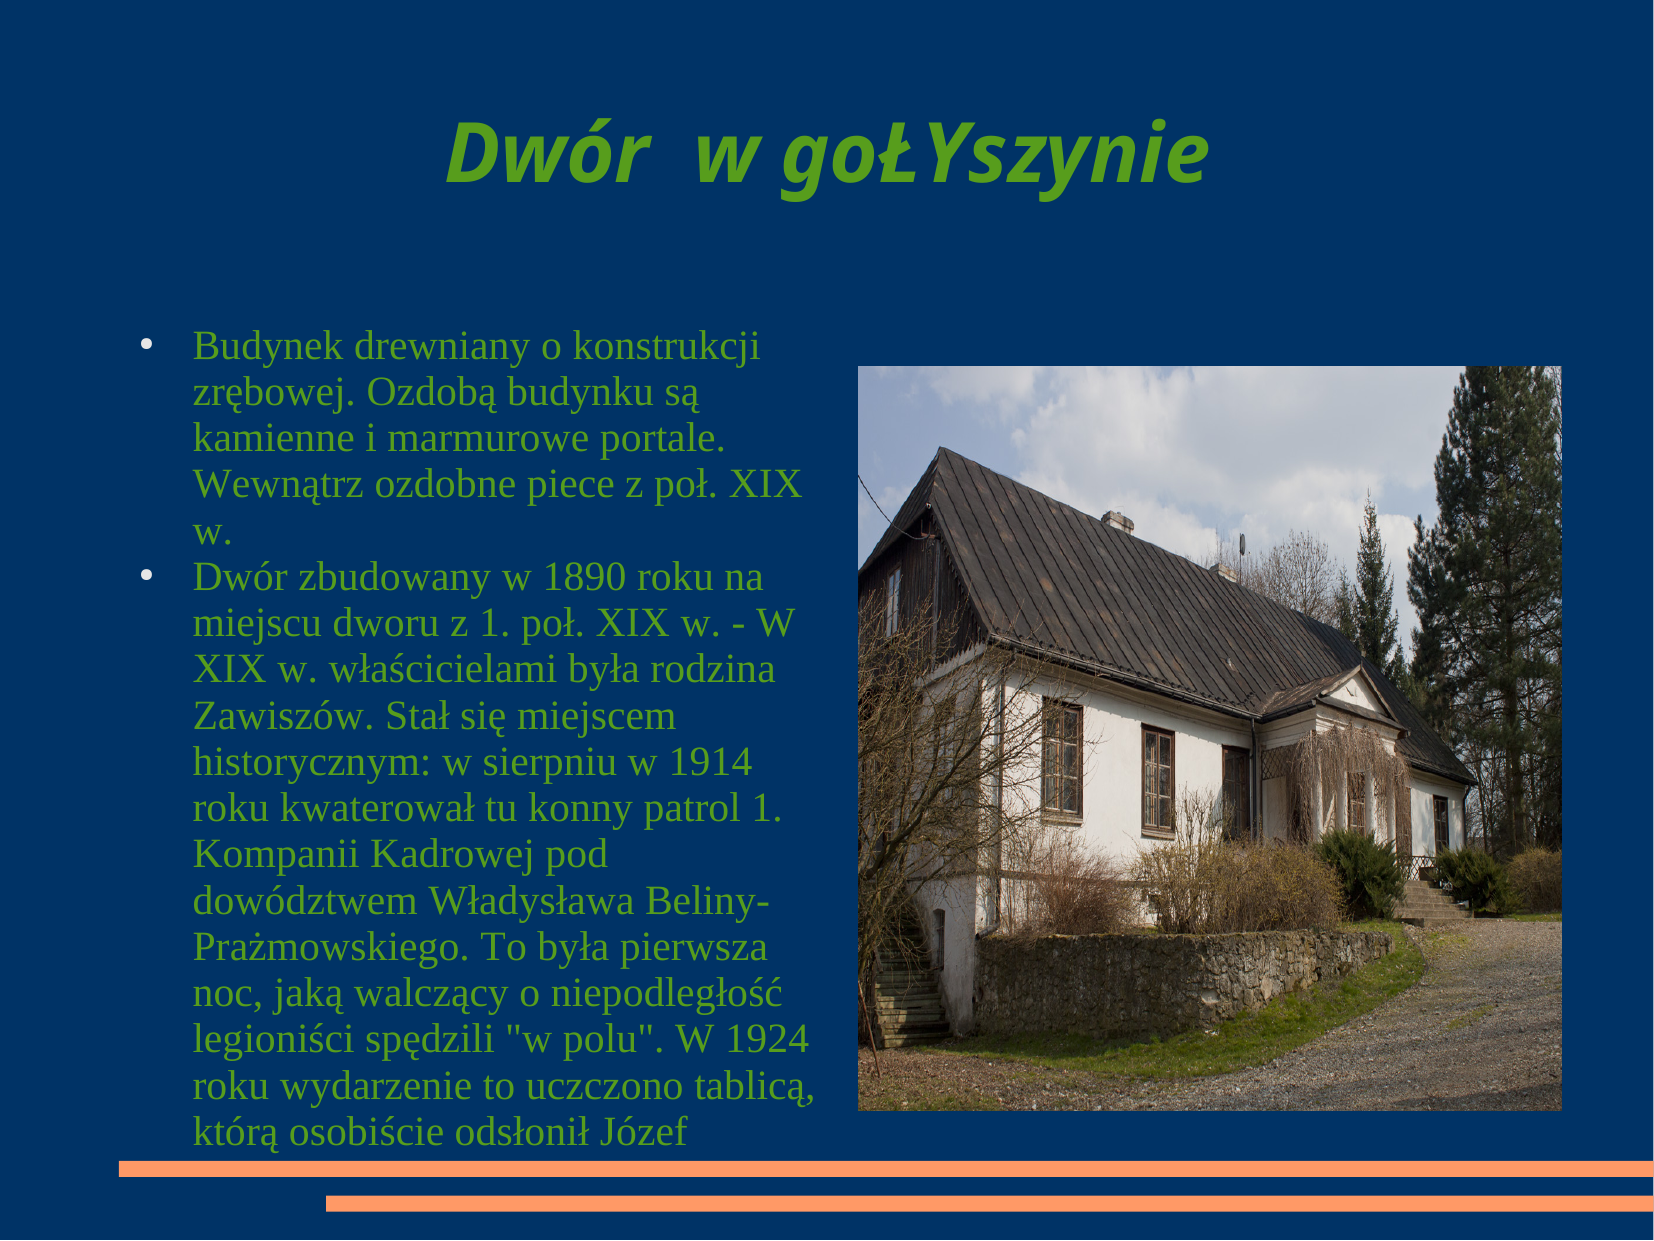

# Dwór w goŁYszynie
Budynek drewniany o konstrukcji zrębowej. Ozdobą budynku są kamienne i marmurowe portale. Wewnątrz ozdobne piece z poł. XIX w.
Dwór zbudowany w 1890 roku na miejscu dworu z 1. poł. XIX w. - W XIX w. właścicielami była rodzina Zawiszów. Stał się miejscem historycznym: w sierpniu w 1914 roku kwaterował tu konny patrol 1. Kompanii Kadrowej pod dowództwem Władysława Beliny-Prażmowskiego. To była pierwsza noc, jaką walczący o niepodległość legioniści spędzili "w polu". W 1924 roku wydarzenie to uczczono tablicą, którą osobiście odsłonił Józef